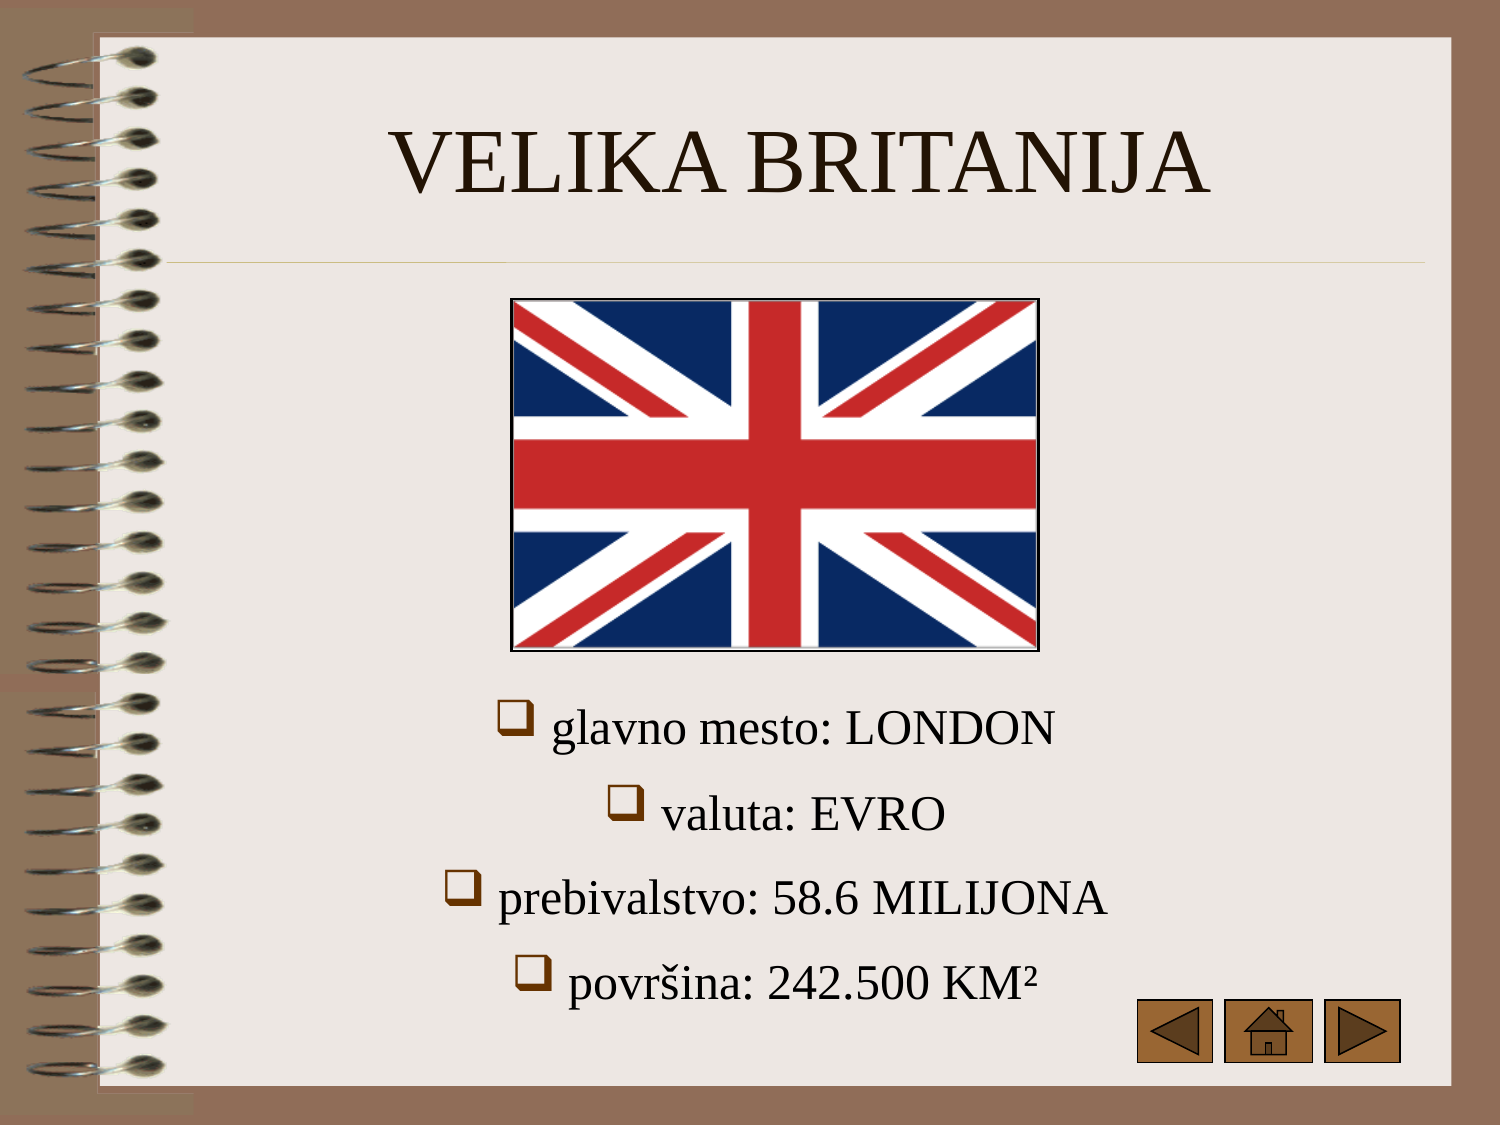

# VELIKA BRITANIJA
 glavno mesto: LONDON
 valuta: EVRO
 prebivalstvo: 58.6 MILIJONA
 površina: 242.500 KM²